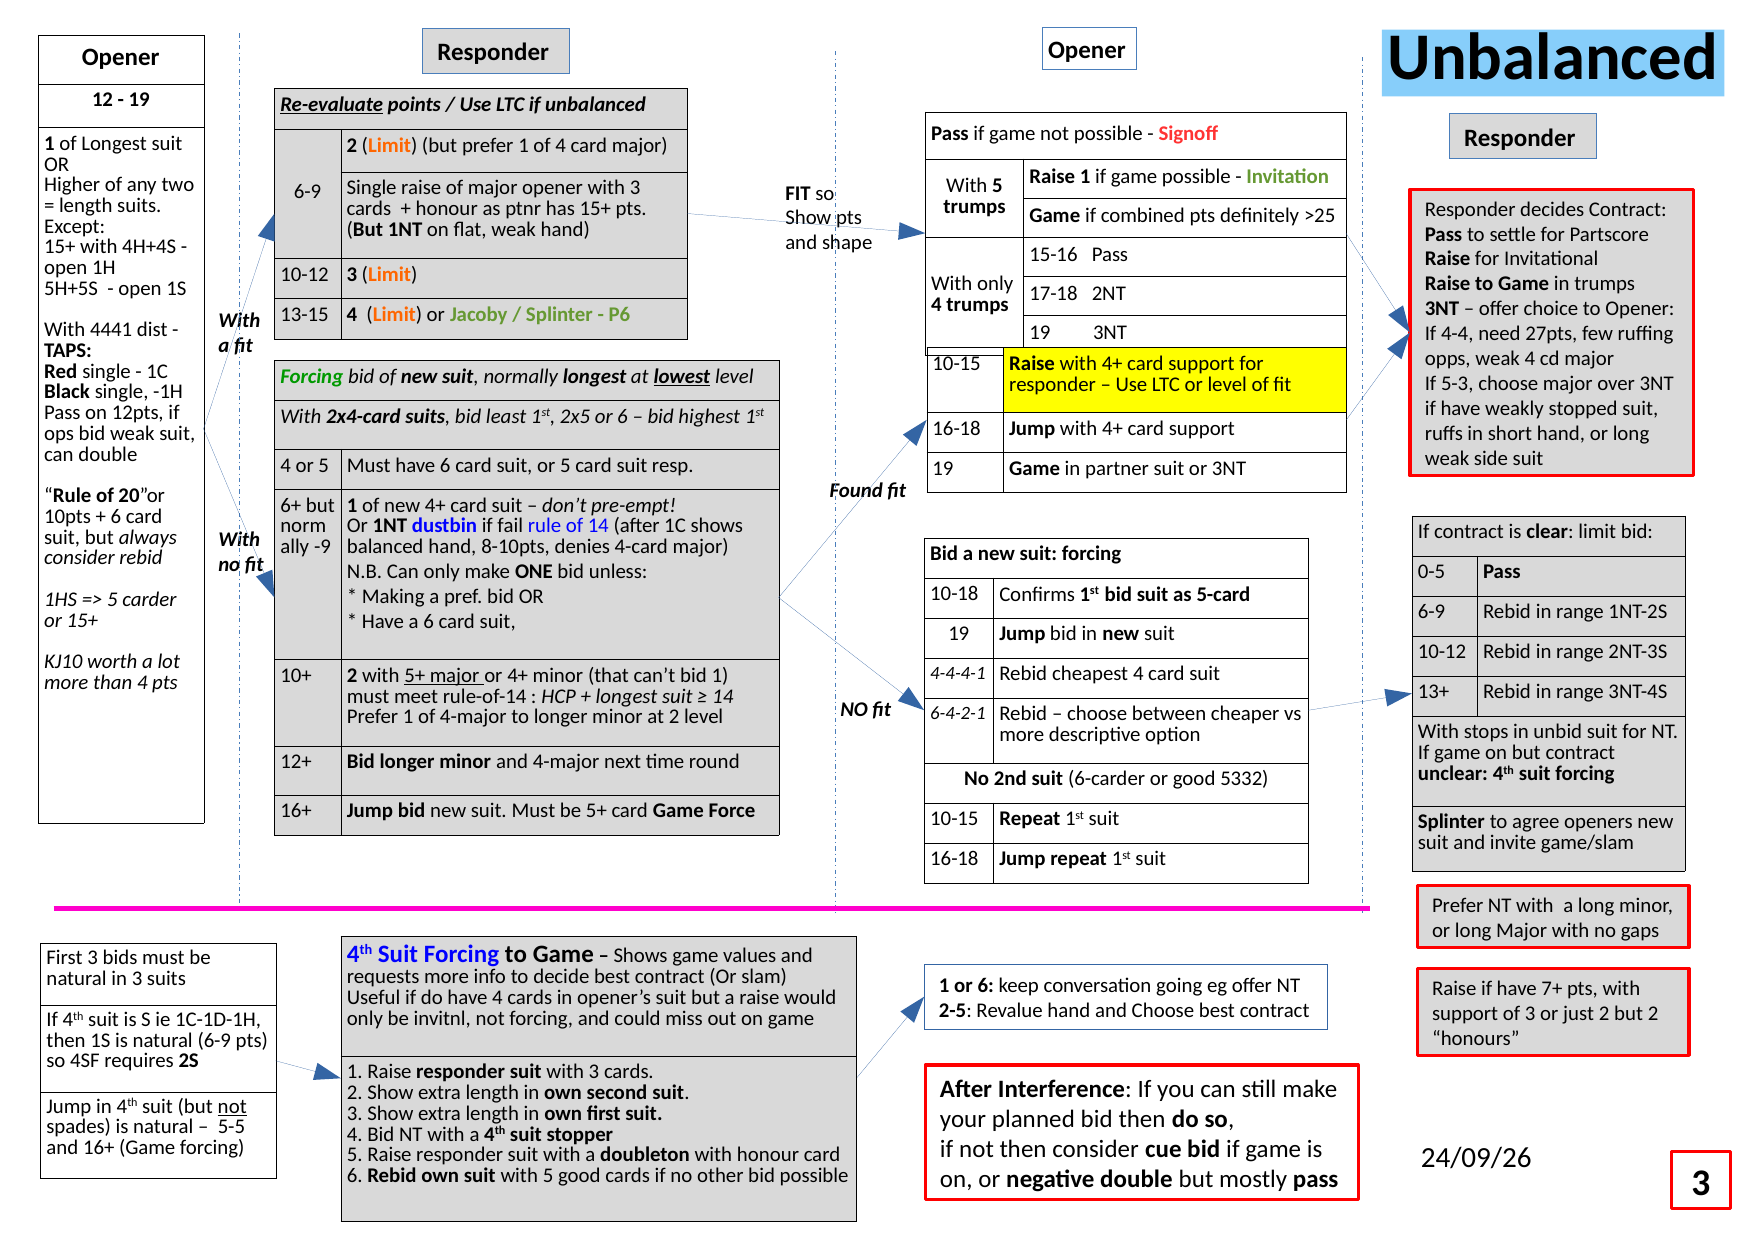

Opener
Responder
Unbalanced
| Opener |
| --- |
| 12 - 19 |
| 1 of Longest suit OR Higher of any two = length suits. Except: 15+ with 4H+4S - open 1H 5H+5S - open 1S With 4441 dist - TAPS: Red single - 1C Black single, -1H Pass on 12pts, if ops bid weak suit, can double “Rule of 20”or 10pts + 6 card suit, but always consider rebid 1HS => 5 carder or 15+ KJ10 worth a lot more than 4 pts |
| Re-evaluate points / Use LTC if unbalanced | |
| --- | --- |
| 6-9 | 2 (Limit) (but prefer 1 of 4 card major) |
| | Single raise of major opener with 3 cards + honour as ptnr has 15+ pts. (But 1NT on flat, weak hand) |
| 10-12 | 3 (Limit) |
| 13-15 | 4 (Limit) or Jacoby / Splinter - P6 |
| Pass if game not possible - Signoff | |
| --- | --- |
| With 5 trumps | Raise 1 if game possible - Invitation |
| | Game if combined pts definitely >25 |
| With only 4 trumps | 15-16 Pass |
| | 17-18 2NT |
| | 19 3NT |
Responder
FIT so Show pts and shape
Responder decides Contract:
Pass to settle for Partscore
Raise for Invitational
Raise to Game in trumps
3NT – offer choice to Opener:
If 4-4, need 27pts, few ruffing opps, weak 4 cd major
If 5-3, choose major over 3NT if have weakly stopped suit, ruffs in short hand, or long weak side suit
With
a fit
| 10-15 | Raise with 4+ card support for responder – Use LTC or level of fit |
| --- | --- |
| 16-18 | Jump with 4+ card support |
| 19 | Game in partner suit or 3NT |
| Forcing bid of new suit, normally longest at lowest level | |
| --- | --- |
| With 2x4-card suits, bid least 1st, 2x5 or 6 – bid highest 1st | |
| 4 or 5 | Must have 6 card suit, or 5 card suit resp. |
| 6+ but normally -9 | 1 of new 4+ card suit – don’t pre-empt! Or 1NT dustbin if fail rule of 14 (after 1C shows balanced hand, 8-10pts, denies 4-card major) N.B. Can only make ONE bid unless: \* Making a pref. bid OR \* Have a 6 card suit, |
| 10+ | 2 with 5+ major or 4+ minor (that can’t bid 1) must meet rule-of-14 : HCP + longest suit ≥ 14 Prefer 1 of 4-major to longer minor at 2 level |
| 12+ | Bid longer minor and 4-major next time round |
| 16+ | Jump bid new suit. Must be 5+ card Game Force |
Found fit
| If contract is clear: limit bid: | |
| --- | --- |
| 0-5 | Pass |
| 6-9 | Rebid in range 1NT-2S |
| 10-12 | Rebid in range 2NT-3S |
| 13+ | Rebid in range 3NT-4S |
| With stops in unbid suit for NT. If game on but contract unclear: 4th suit forcing | |
| Splinter to agree openers new suit and invite game/slam | |
With
no fit
| Bid a new suit: forcing | |
| --- | --- |
| 10-18 | Confirms 1st bid suit as 5-card |
| 19 | Jump bid in new suit |
| 4-4-4-1 | Rebid cheapest 4 card suit |
| 6-4-2-1 | Rebid – choose between cheaper vs more descriptive option |
| No 2nd suit (6-carder or good 5332) | |
| 10-15 | Repeat 1st suit |
| 16-18 | Jump repeat 1st suit |
NO fit
Prefer NT with a long minor, or long Major with no gaps
| 4th Suit Forcing to Game – Shows game values and requests more info to decide best contract (Or slam) Useful if do have 4 cards in opener’s suit but a raise would only be invitnl, not forcing, and could miss out on game |
| --- |
| 1. Raise responder suit with 3 cards. 2. Show extra length in own second suit. 3. Show extra length in own first suit. 4. Bid NT with a 4th suit stopper 5. Raise responder suit with a doubleton with honour card 6. Rebid own suit with 5 good cards if no other bid possible |
| First 3 bids must be natural in 3 suits |
| --- |
| If 4th suit is S ie 1C-1D-1H, then 1S is natural (6-9 pts) so 4SF requires 2S |
| Jump in 4th suit (but not spades) is natural – 5-5 and 16+ (Game forcing) |
1 or 6: keep conversation going eg offer NT
2-5: Revalue hand and Choose best contract
Raise if have 7+ pts, with support of 3 or just 2 but 2 “honours”
After Interference: If you can still make your planned bid then do so,
if not then consider cue bid if game is on, or negative double but mostly pass
3